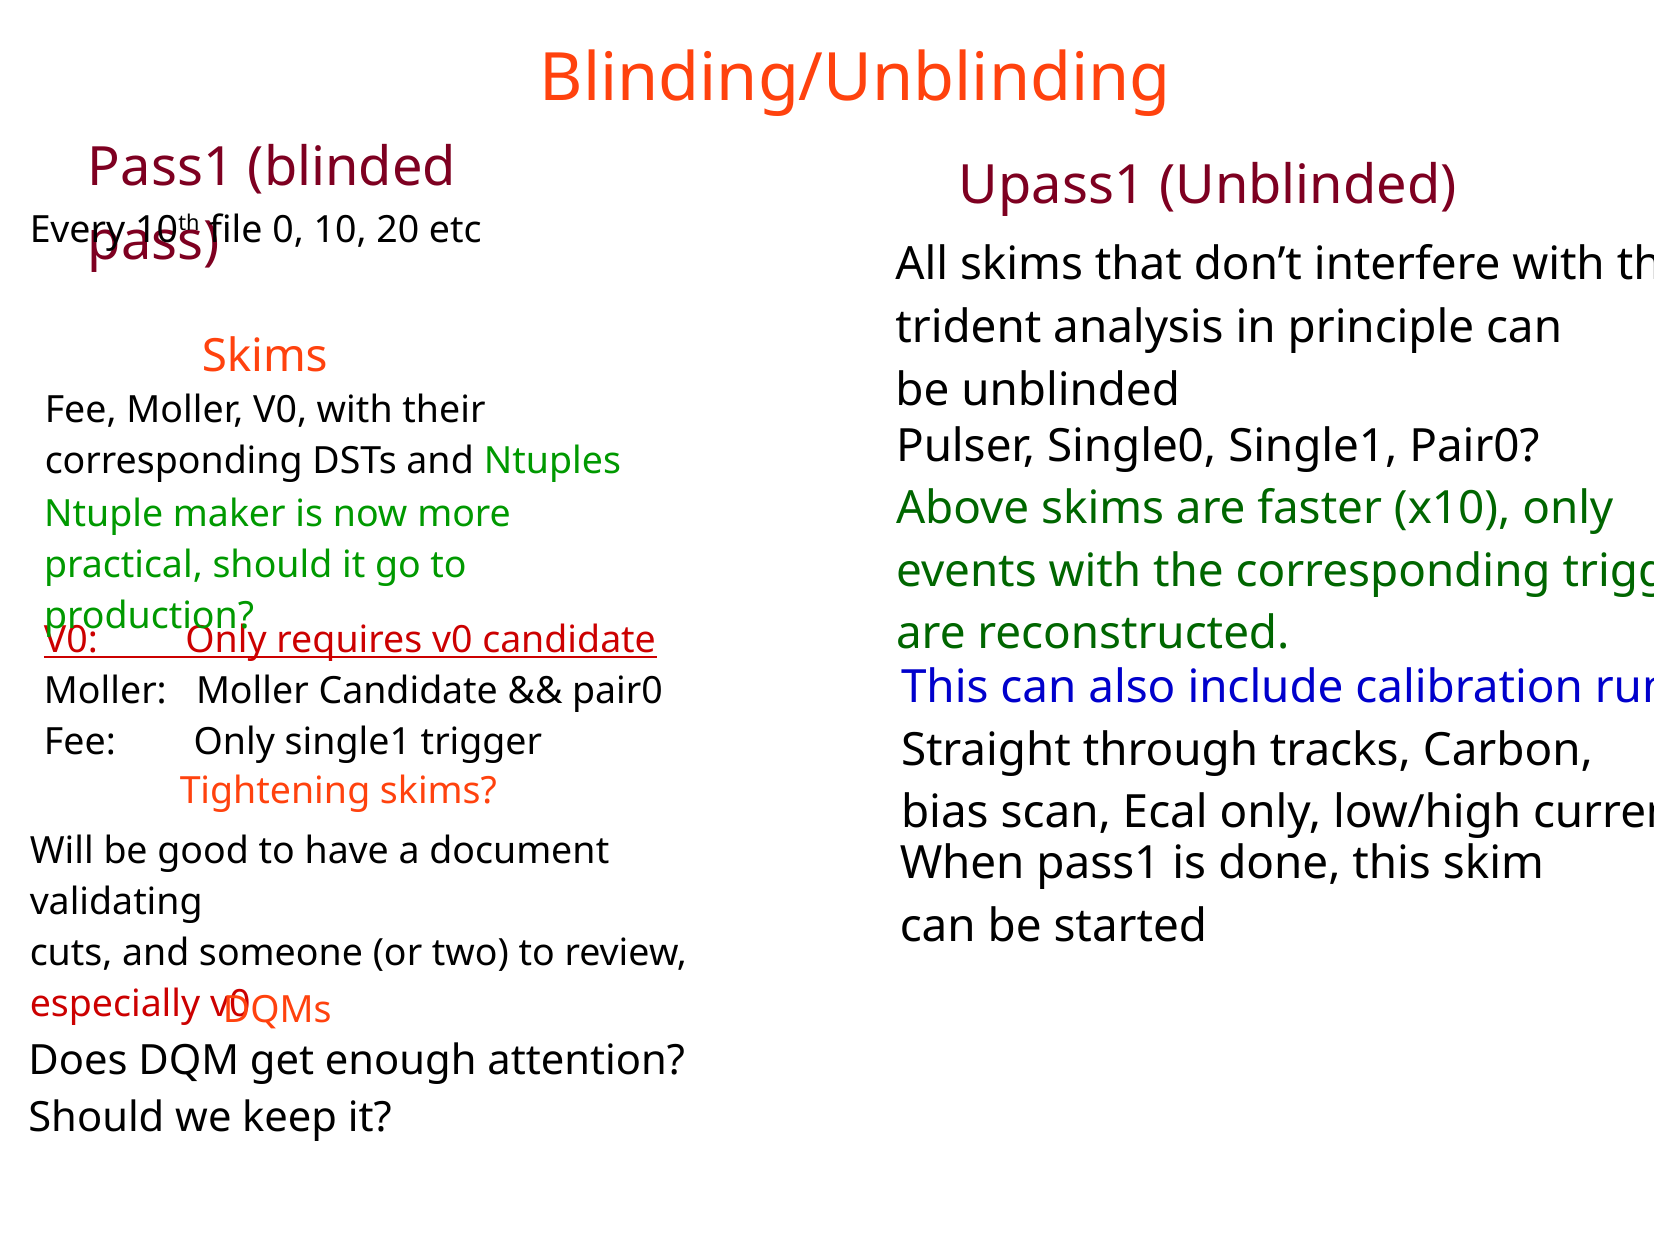

Blinding/Unblinding
Pass1 (blinded pass)
Upass1 (Unblinded)
Every 10th file 0, 10, 20 etc
All skims that don’t interfere with the
trident analysis in principle can
be unblinded
Skims
Fee, Moller, V0, with their
corresponding DSTs and Ntuples
Pulser, Single0, Single1, Pair0?
Above skims are faster (x10), only
events with the corresponding trigger
are reconstructed.
Ntuple maker is now more practical, should it go to production?
V0: Only requires v0 candidate
Moller: Moller Candidate && pair0
Fee: Only single1 trigger
This can also include calibration runs,
Straight through tracks, Carbon,
bias scan, Ecal only, low/high current
Tightening skims?
Will be good to have a document validating
cuts, and someone (or two) to review,
especially v0
When pass1 is done, this skim can be started
DQMs
Does DQM get enough attention?
Should we keep it?